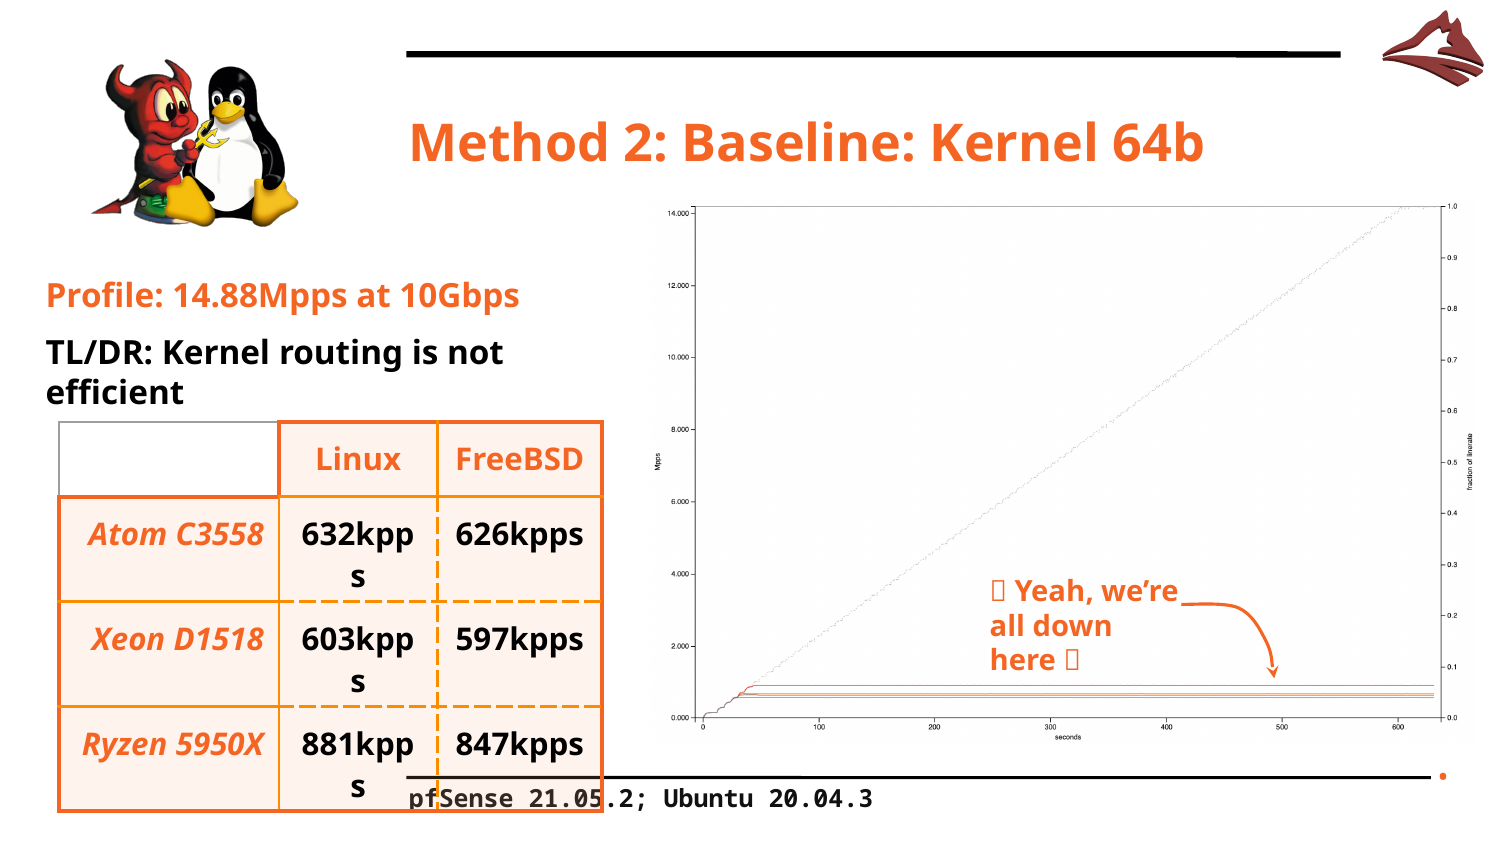

# Method 2: Baseline: Kernel 64b
Profile: 14.88Mpps at 10Gbps
TL/DR: Kernel routing is not efficient
| | Linux | FreeBSD |
| --- | --- | --- |
| Atom C3558 | 632kpps | 626kpps |
| Xeon D1518 | 603kpps | 597kpps |
| Ryzen 5950X | 881kpps | 847kpps |
💩 Yeah, we’re all down here 💩
•
pfSense 21.05.2; Ubuntu 20.04.3